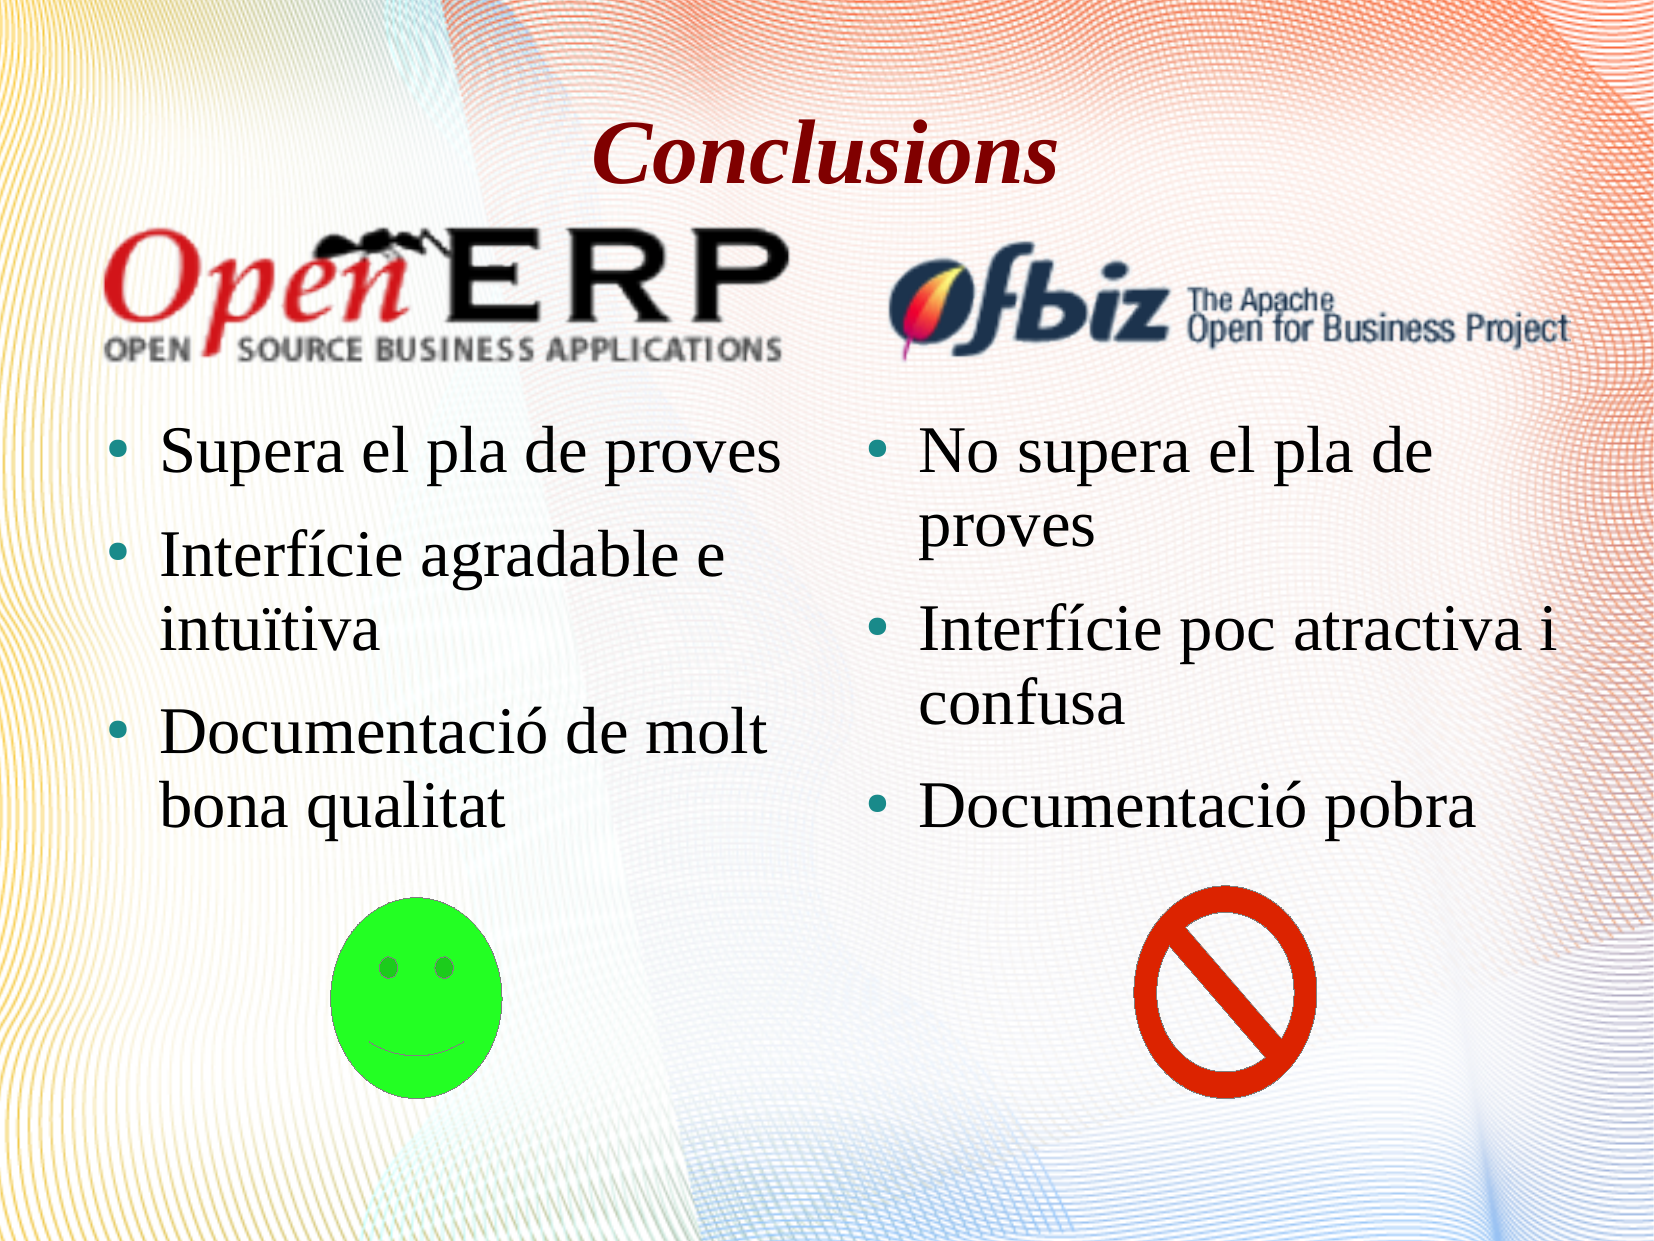

# Conclusions
Supera el pla de proves
Interfície agradable e intuïtiva
Documentació de molt bona qualitat
No supera el pla de proves
Interfície poc atractiva i confusa
Documentació pobra